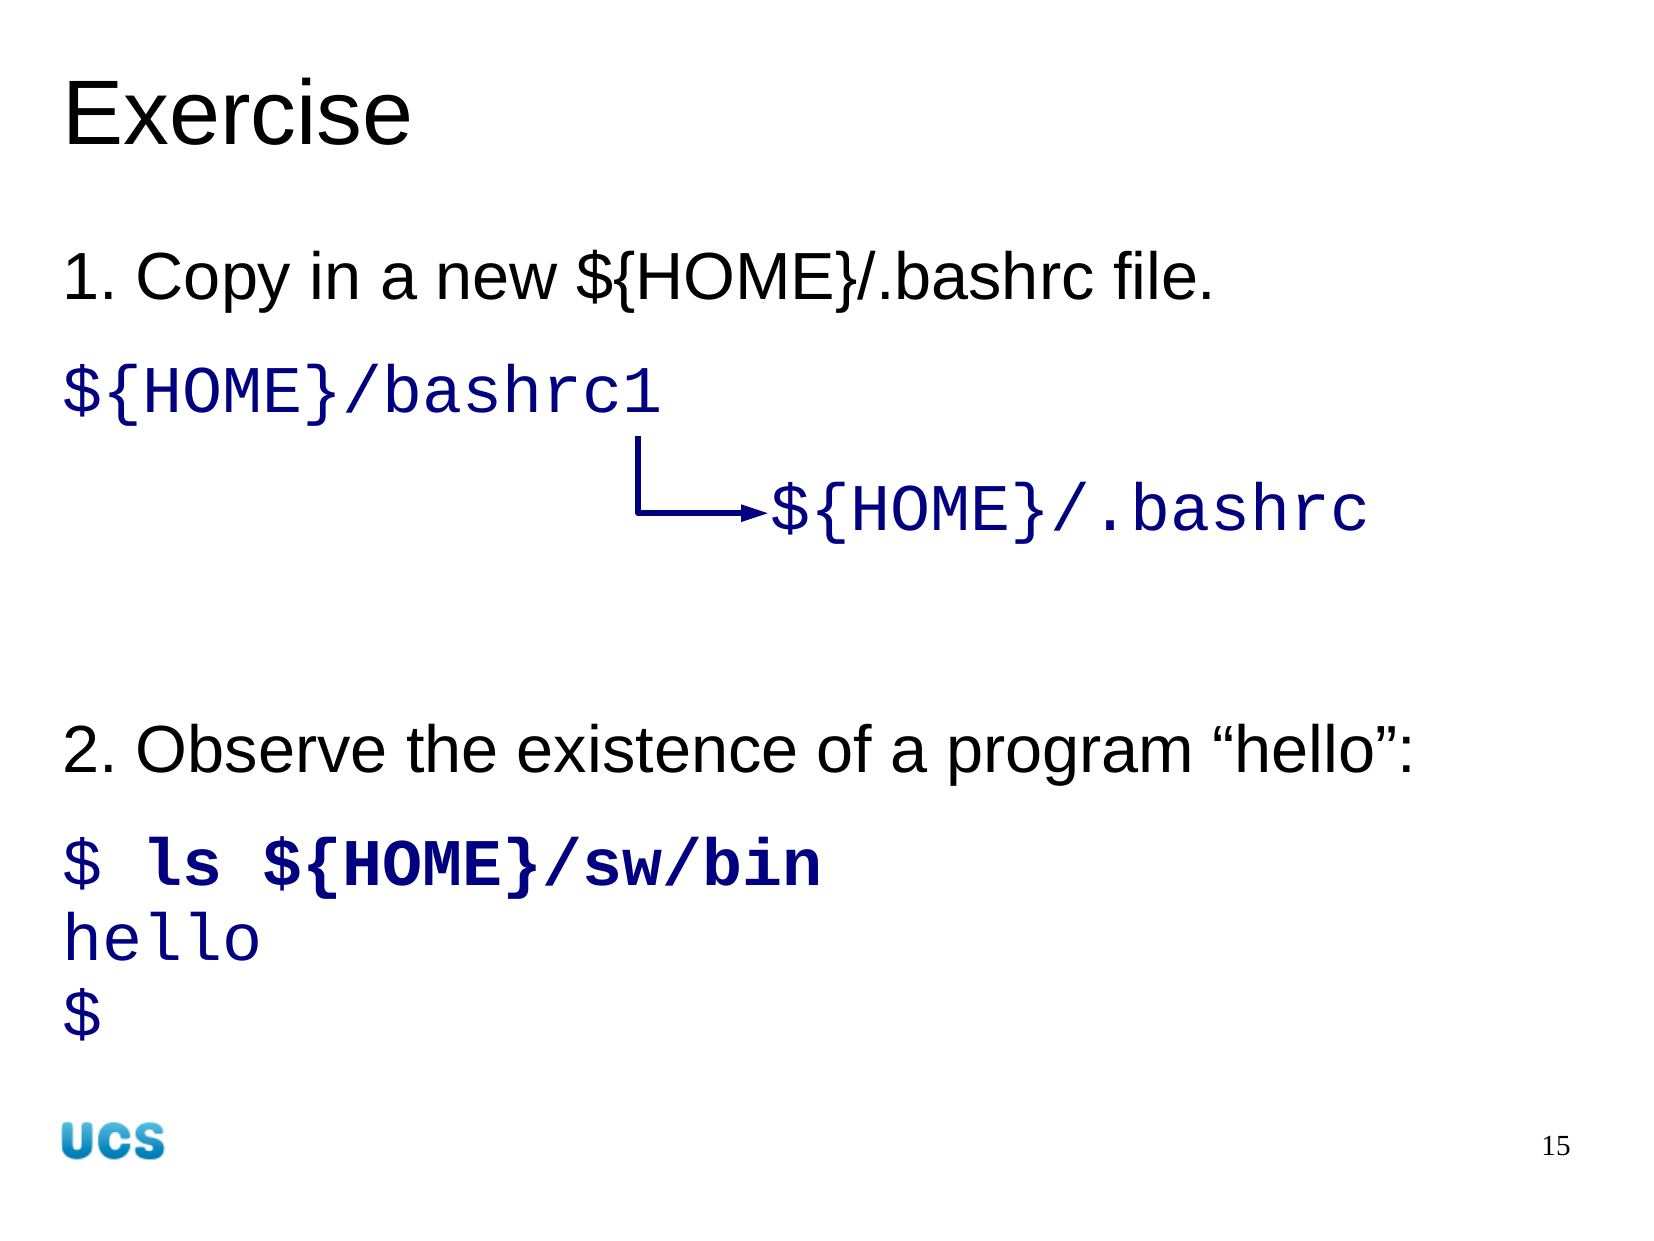

Exercise
1.	Copy in a new ${HOME}/.bashrc file.
${HOME}/bashrc1
${HOME}/.bashrc
2.	Observe the existence of a program “hello”:
$ ls ${HOME}/sw/bin
hello
$
15